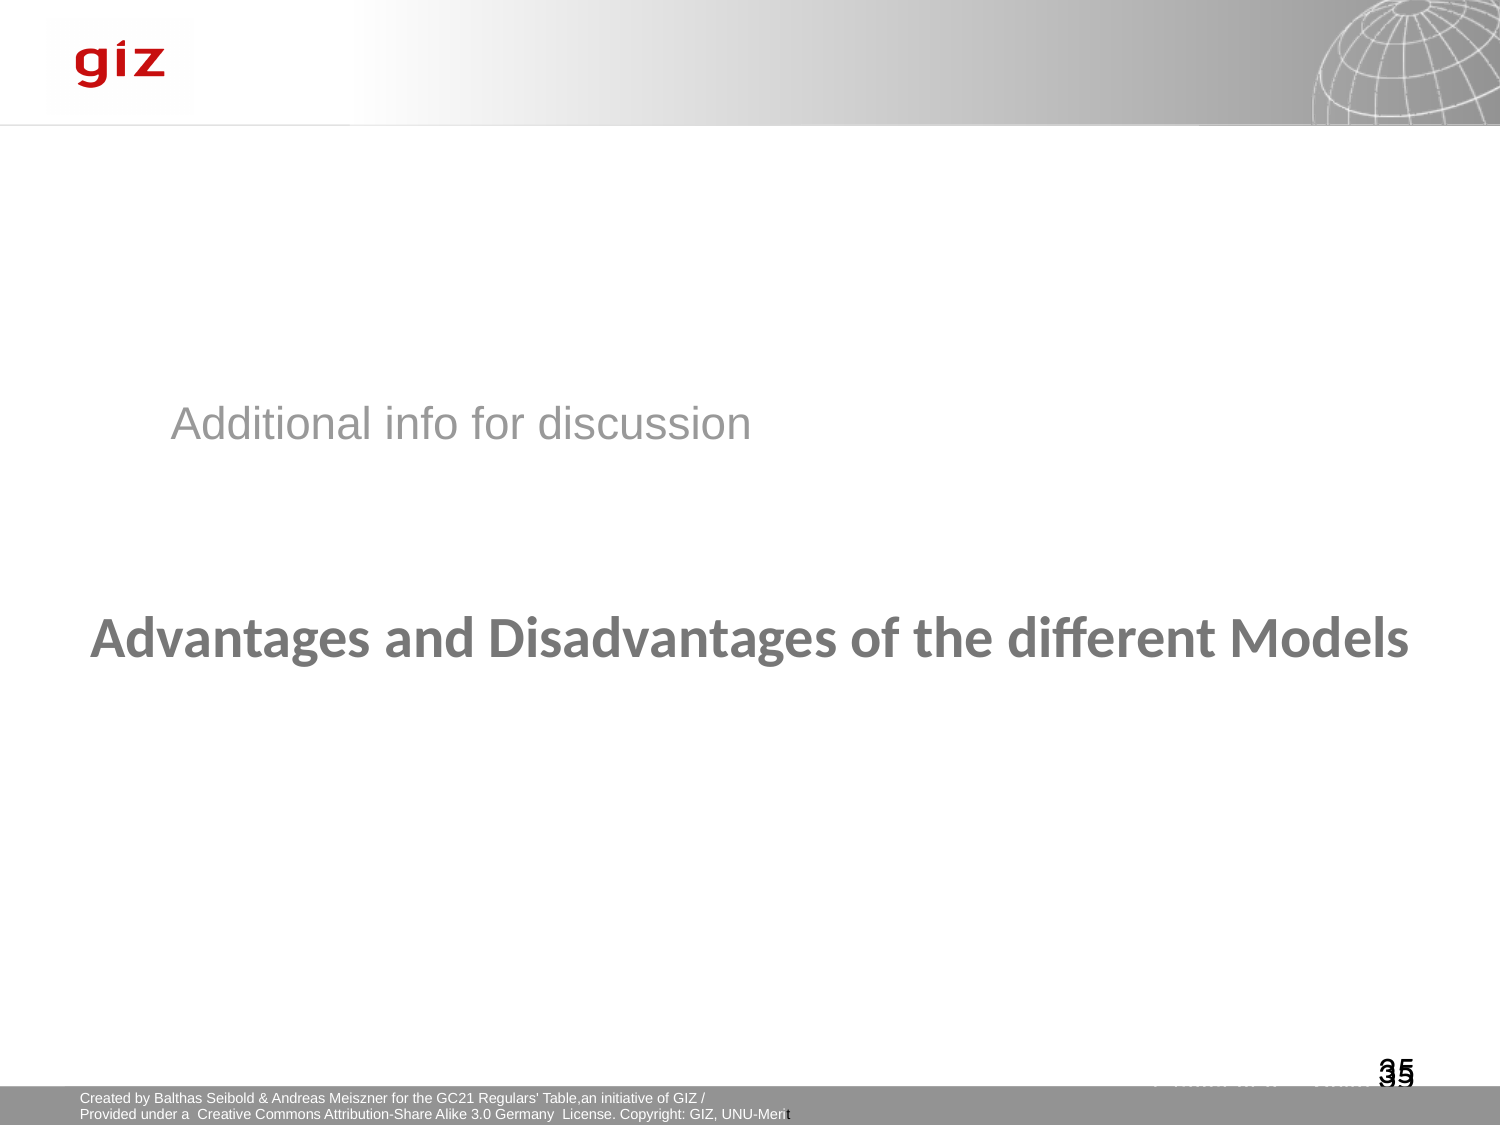

Advantages and Disadvantages of the different Models
# Additional info for discussion